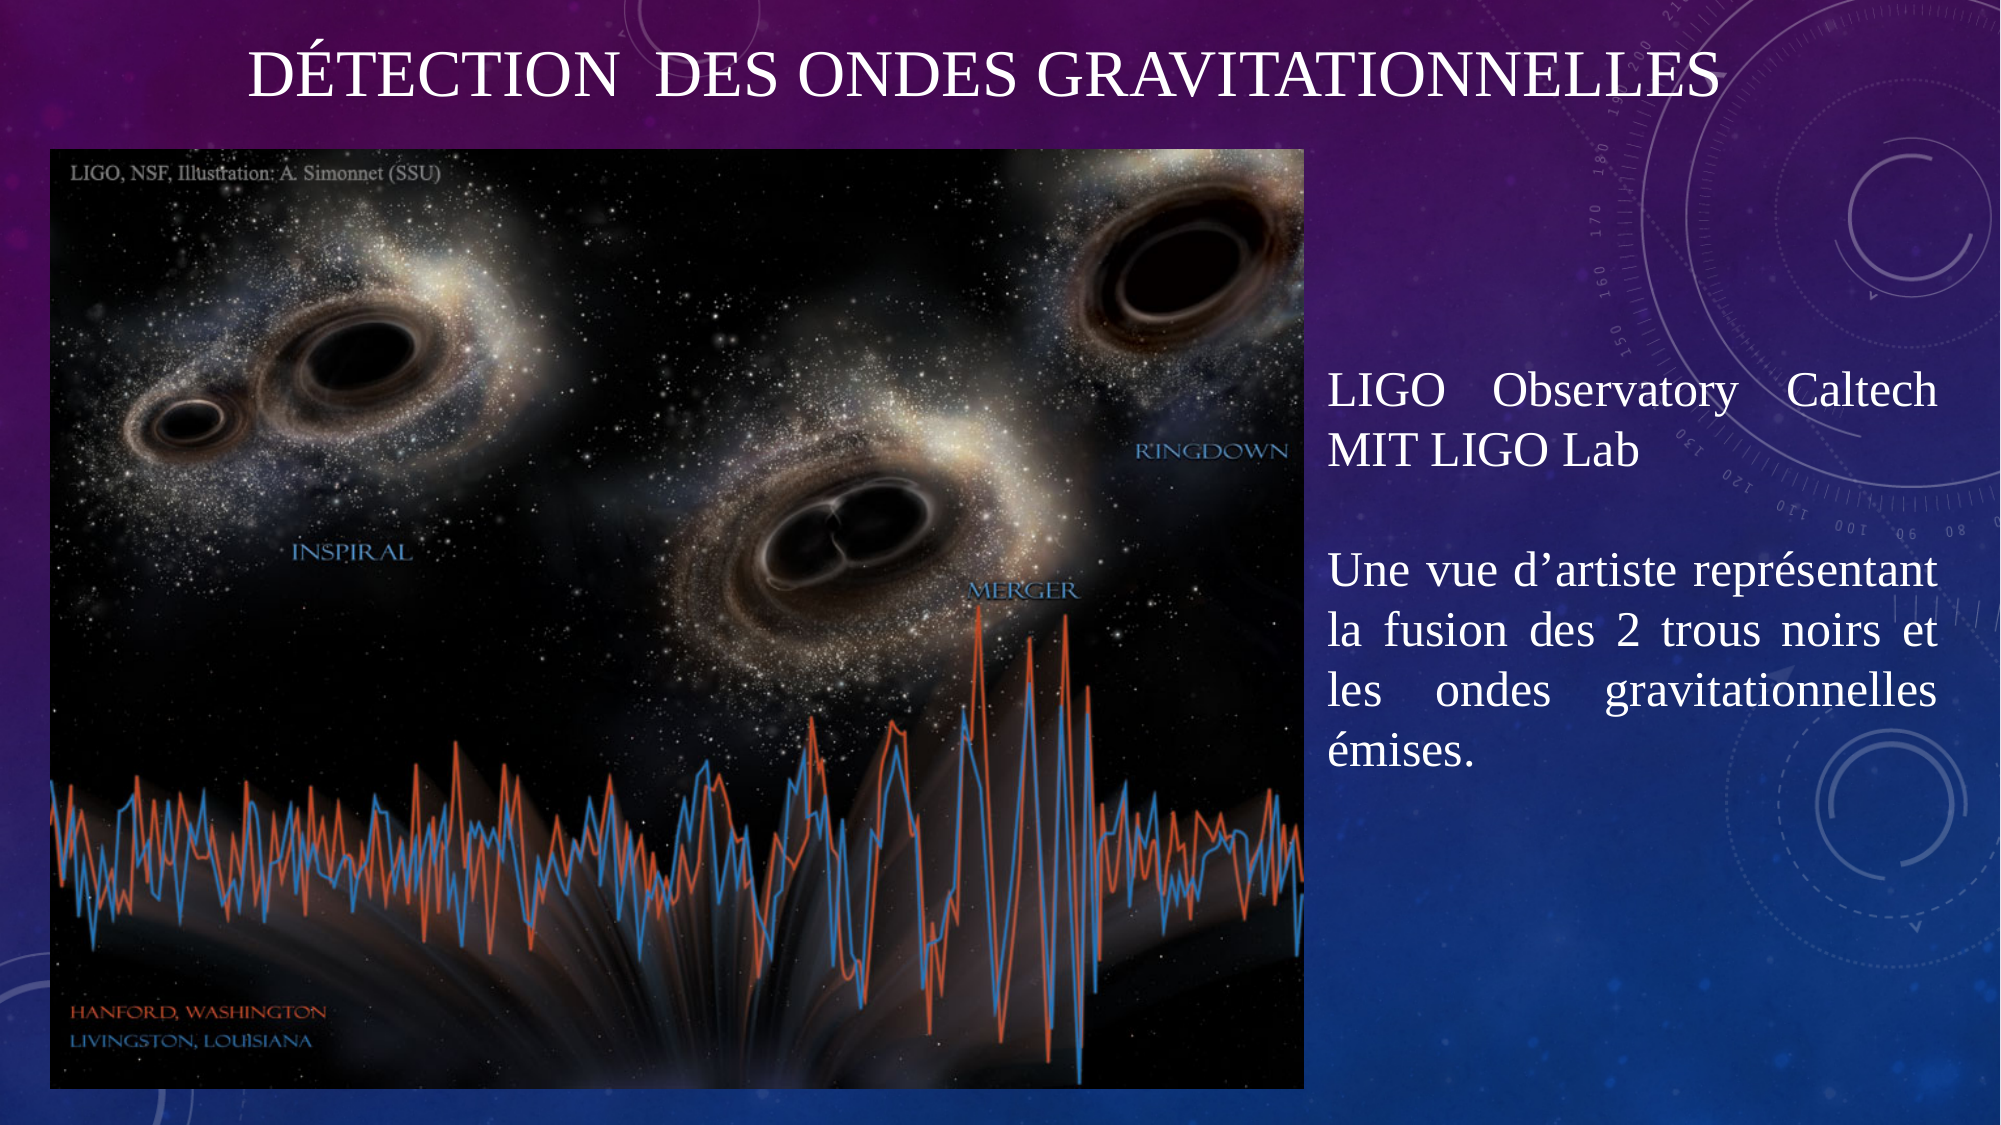

# Détection des ondes gravitationnelles
LIGO Observatory Caltech MIT LIGO Lab
Une vue d’artiste représentant la fusion des 2 trous noirs et les ondes gravitationnelles émises.